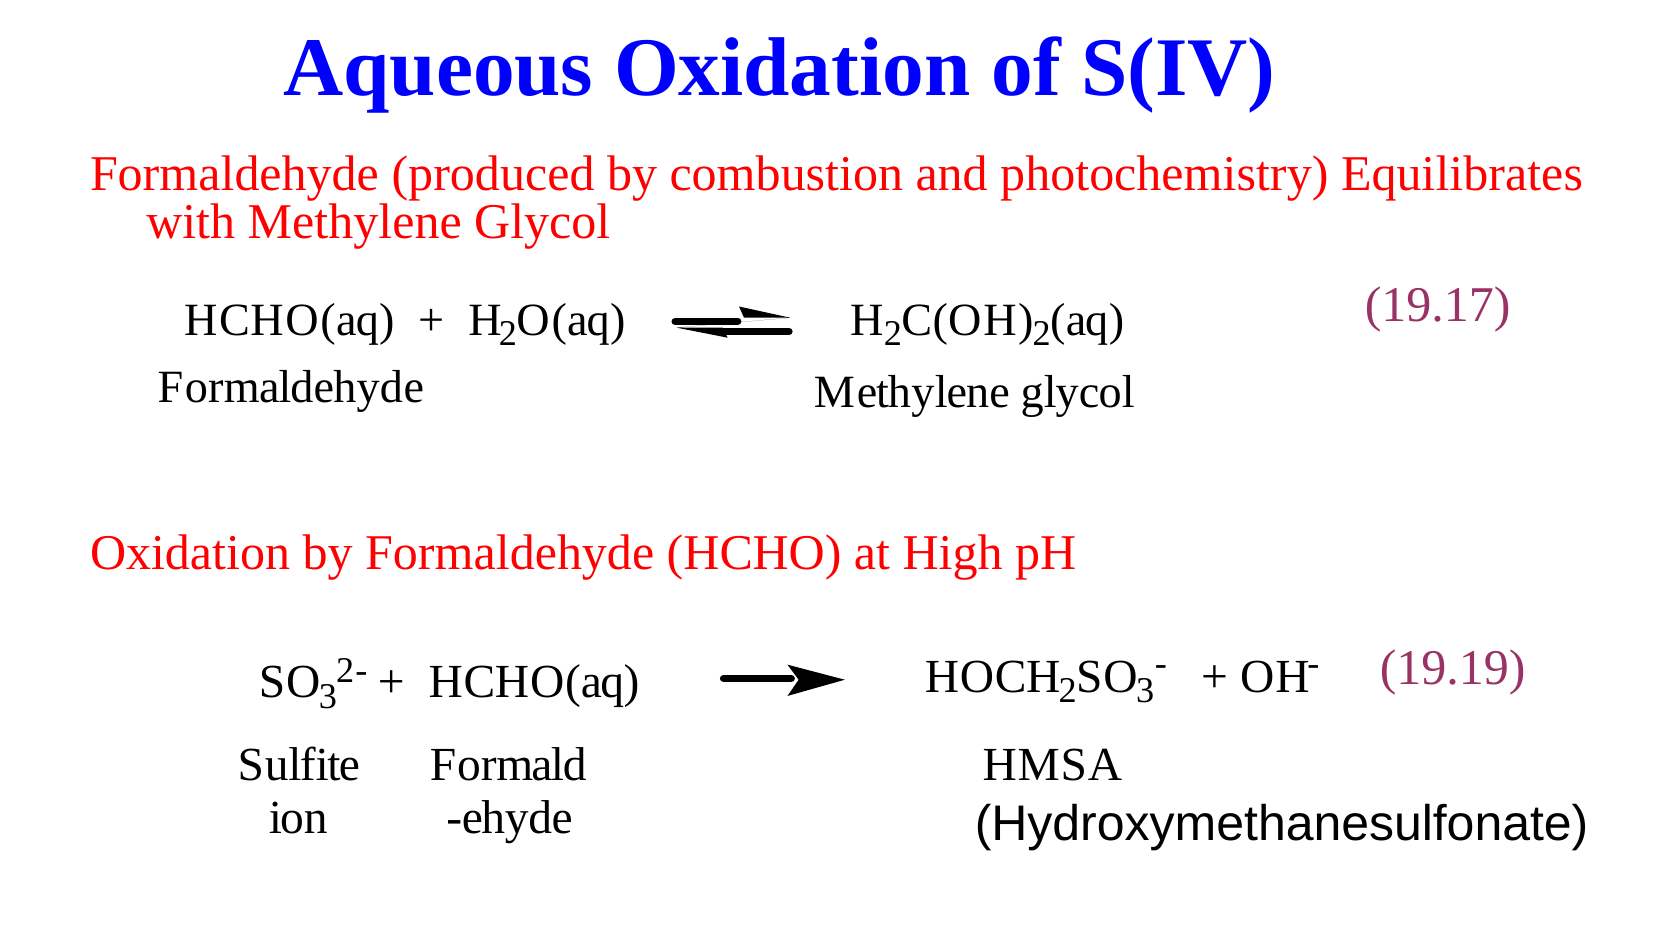

# Aqueous Oxidation of S(IV)
Formaldehyde (produced by combustion and photochemistry) Equilibrates with Methylene Glycol
(19.17)
Oxidation by Formaldehyde (HCHO) at High pH
(19.19)
(Hydroxymethanesulfonate)